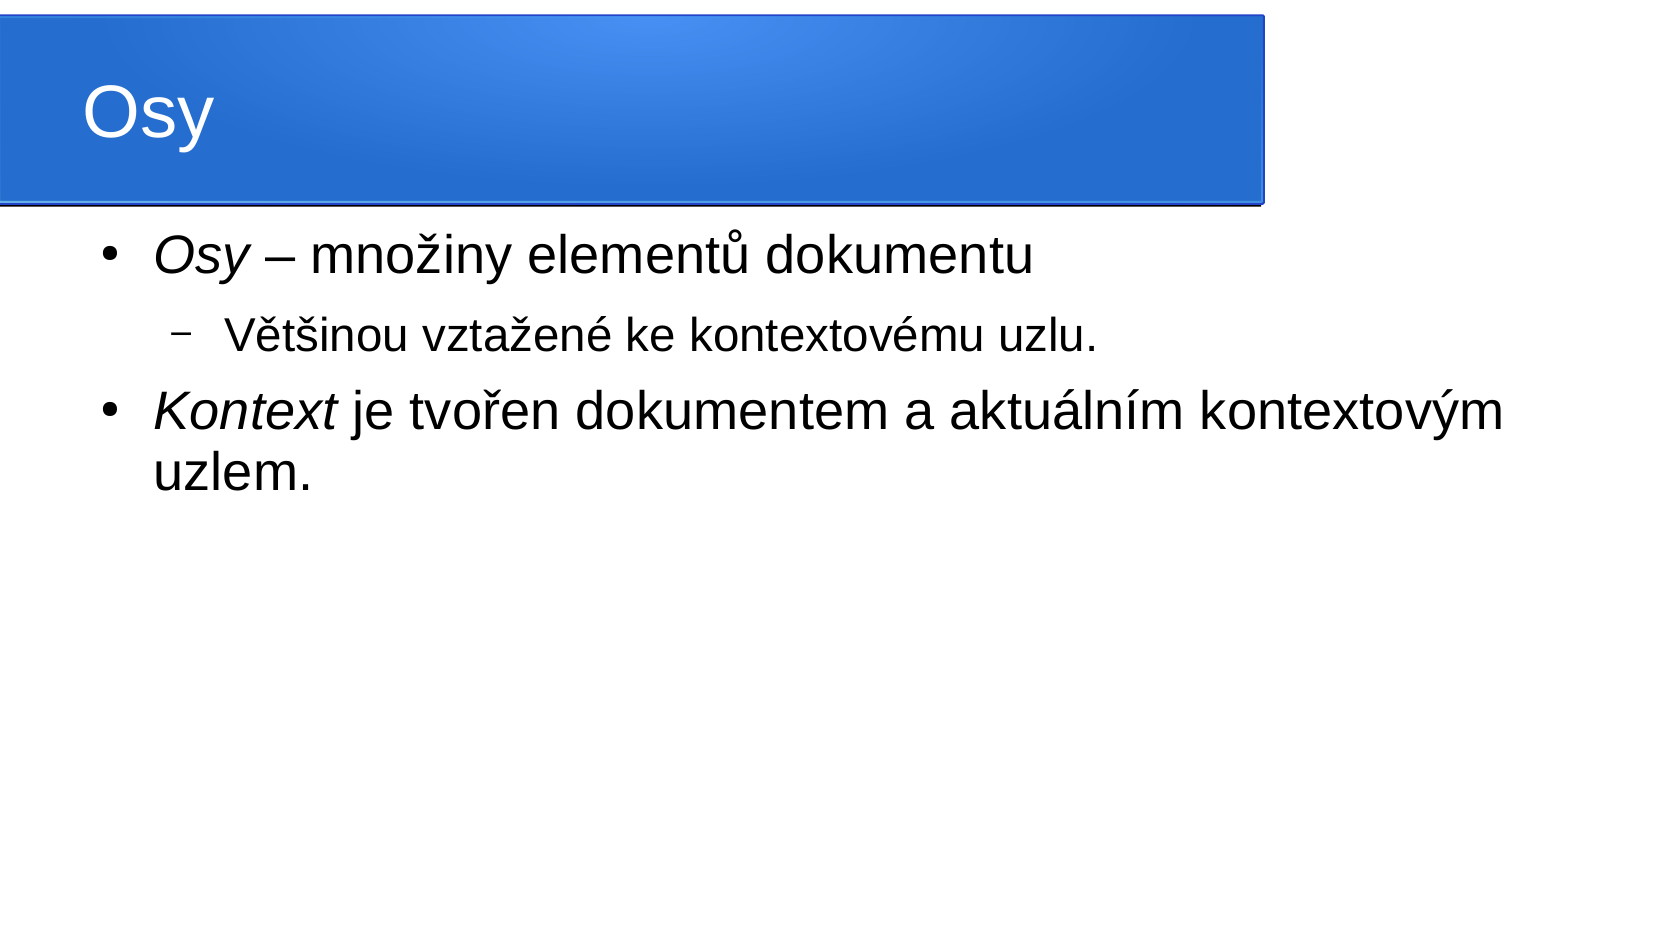

# Osy
Osy – množiny elementů dokumentu
Většinou vztažené ke kontextovému uzlu.
Kontext je tvořen dokumentem a aktuálním kontextovým uzlem.